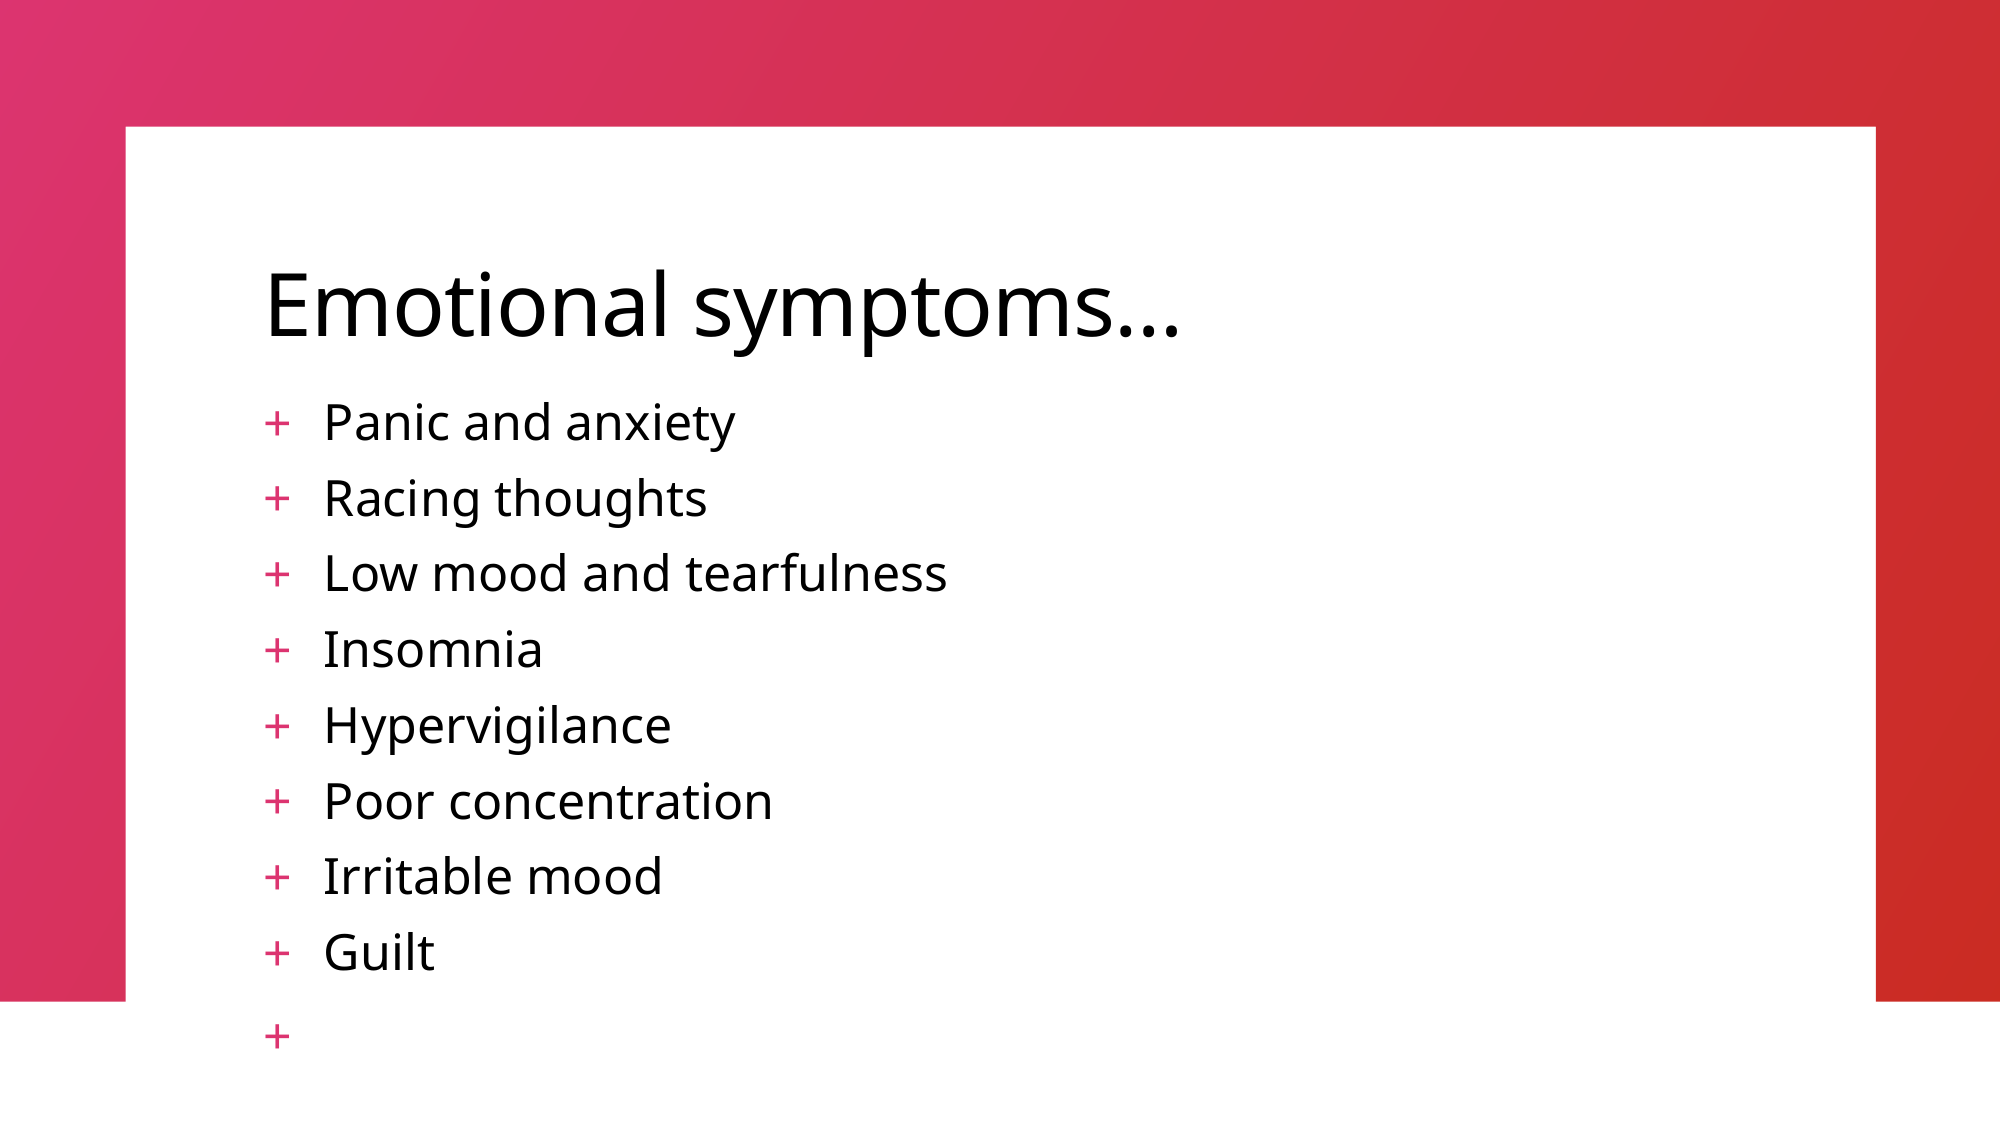

# Emotional symptoms…
Panic and anxiety
Racing thoughts
Low mood and tearfulness
Insomnia
Hypervigilance
Poor concentration
Irritable mood
Guilt